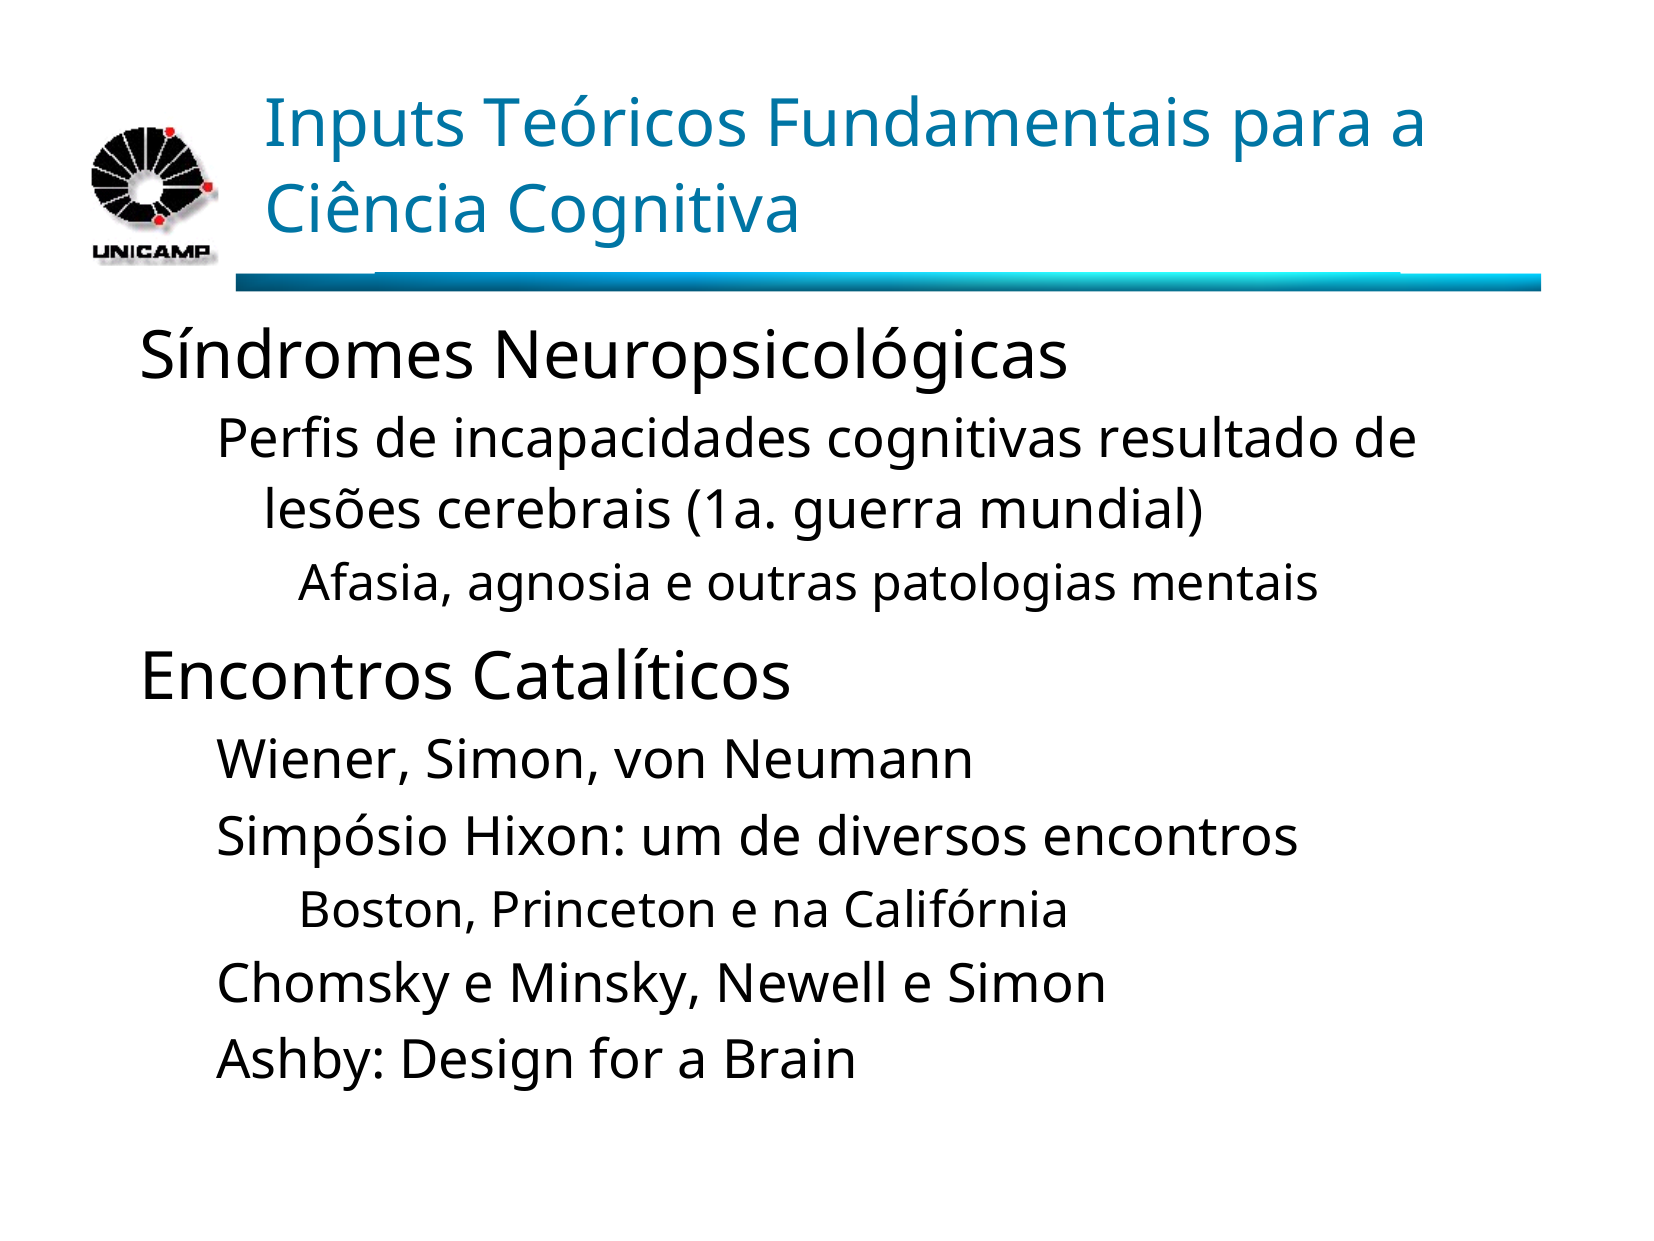

# Inputs Teóricos Fundamentais para a Ciência Cognitiva
Síndromes Neuropsicológicas
Perfis de incapacidades cognitivas resultado de lesões cerebrais (1a. guerra mundial)
Afasia, agnosia e outras patologias mentais
Encontros Catalíticos
Wiener, Simon, von Neumann
Simpósio Hixon: um de diversos encontros
Boston, Princeton e na Califórnia
Chomsky e Minsky, Newell e Simon
Ashby: Design for a Brain